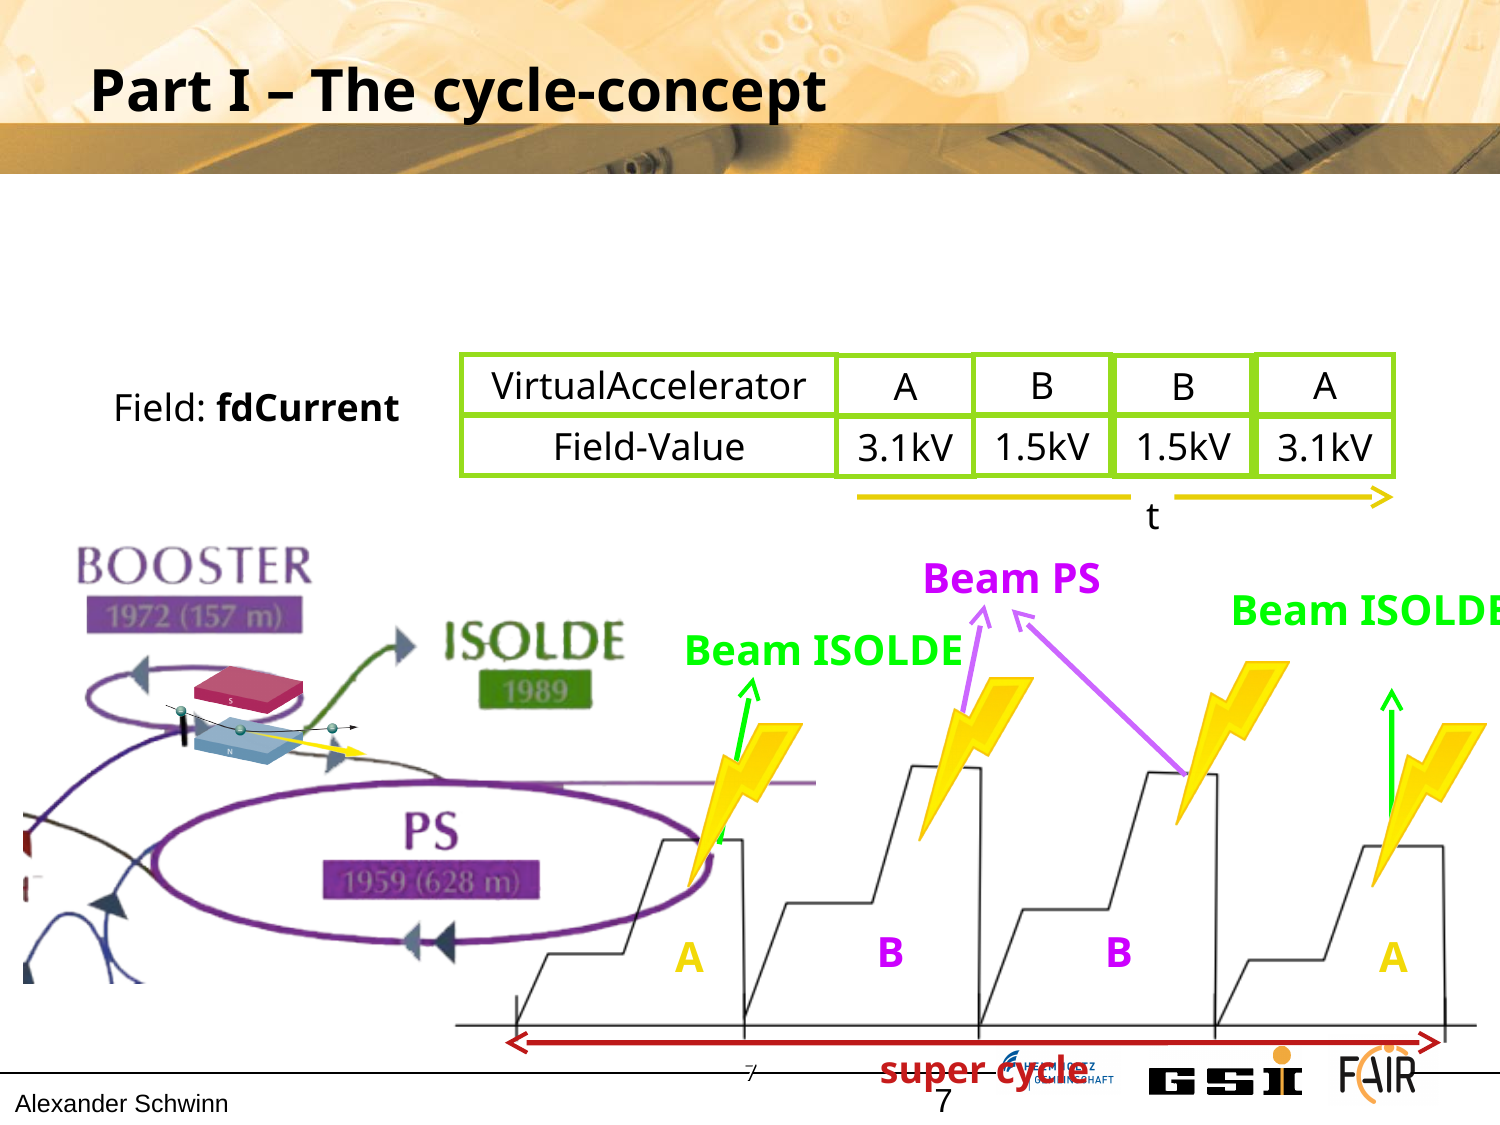

Part I – The cycle-concept
VirtualAccelerator
B
A
A
B
Field: fdCurrent
Field-Value
0
1.5kV
1.5kV
0
0
3.1kV
0
3.1kV
t
Beam PS
Beam ISOLDE
Beam ISOLDE
B
B
A
A
super cycle
7